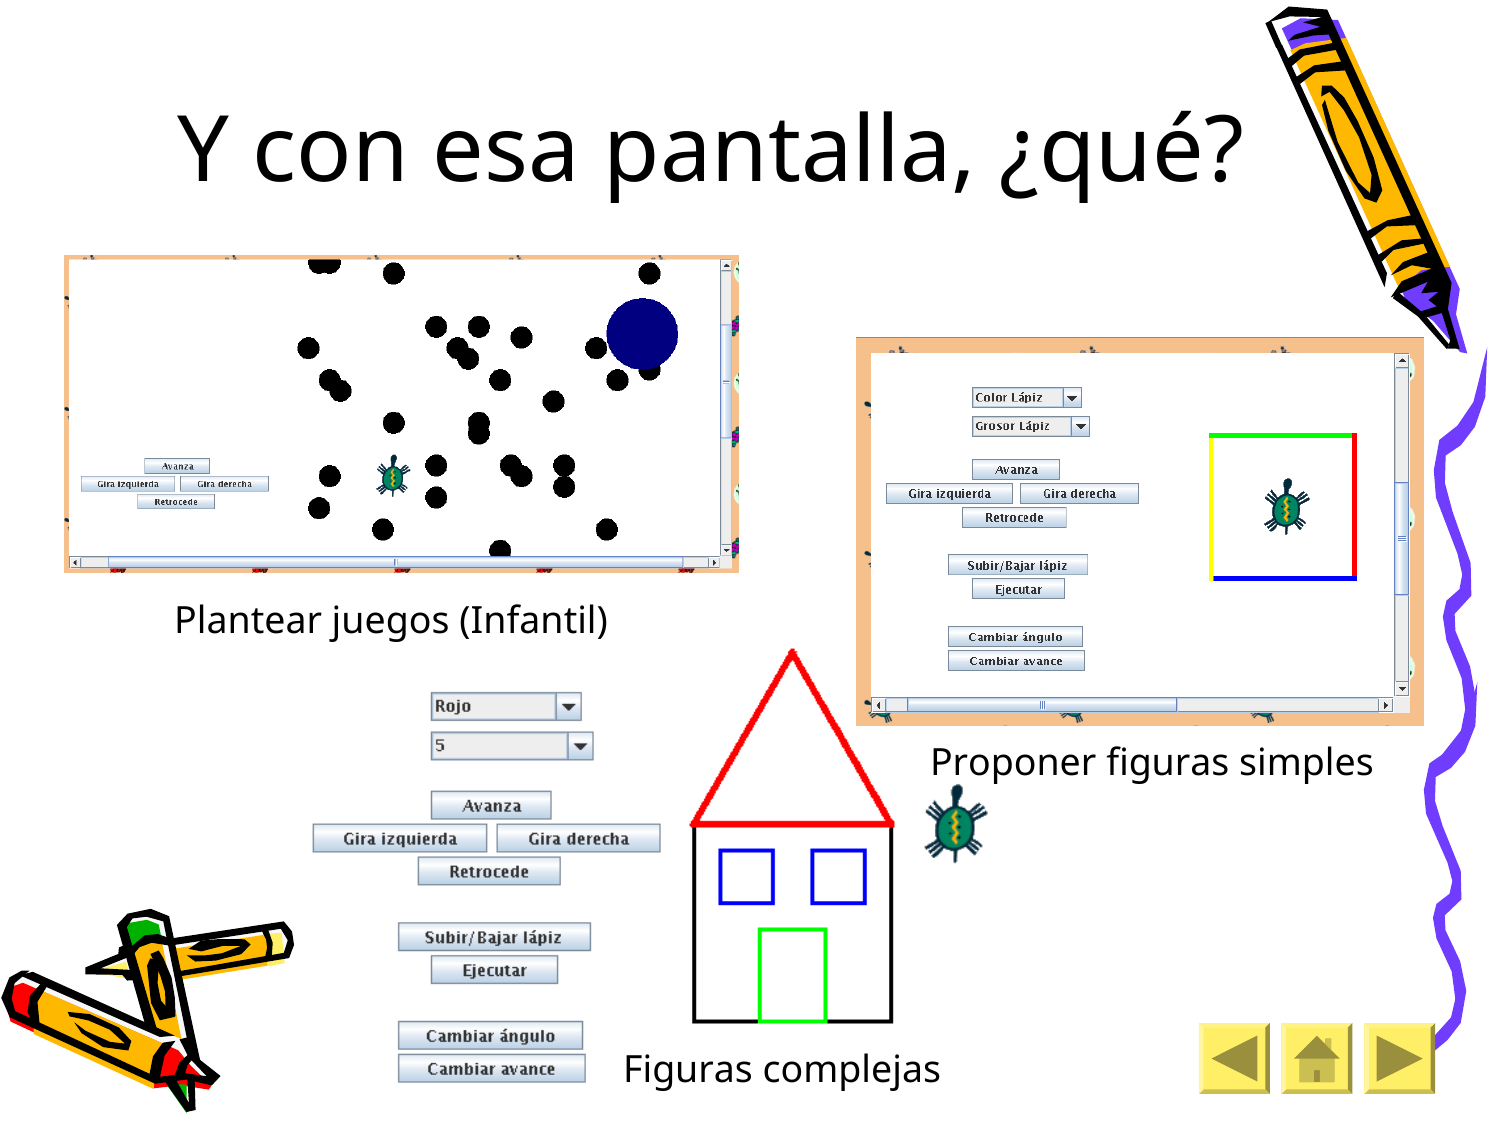

# Y con esa pantalla, ¿qué?
Plantear juegos (Infantil)
Proponer figuras simples
Figuras complejas